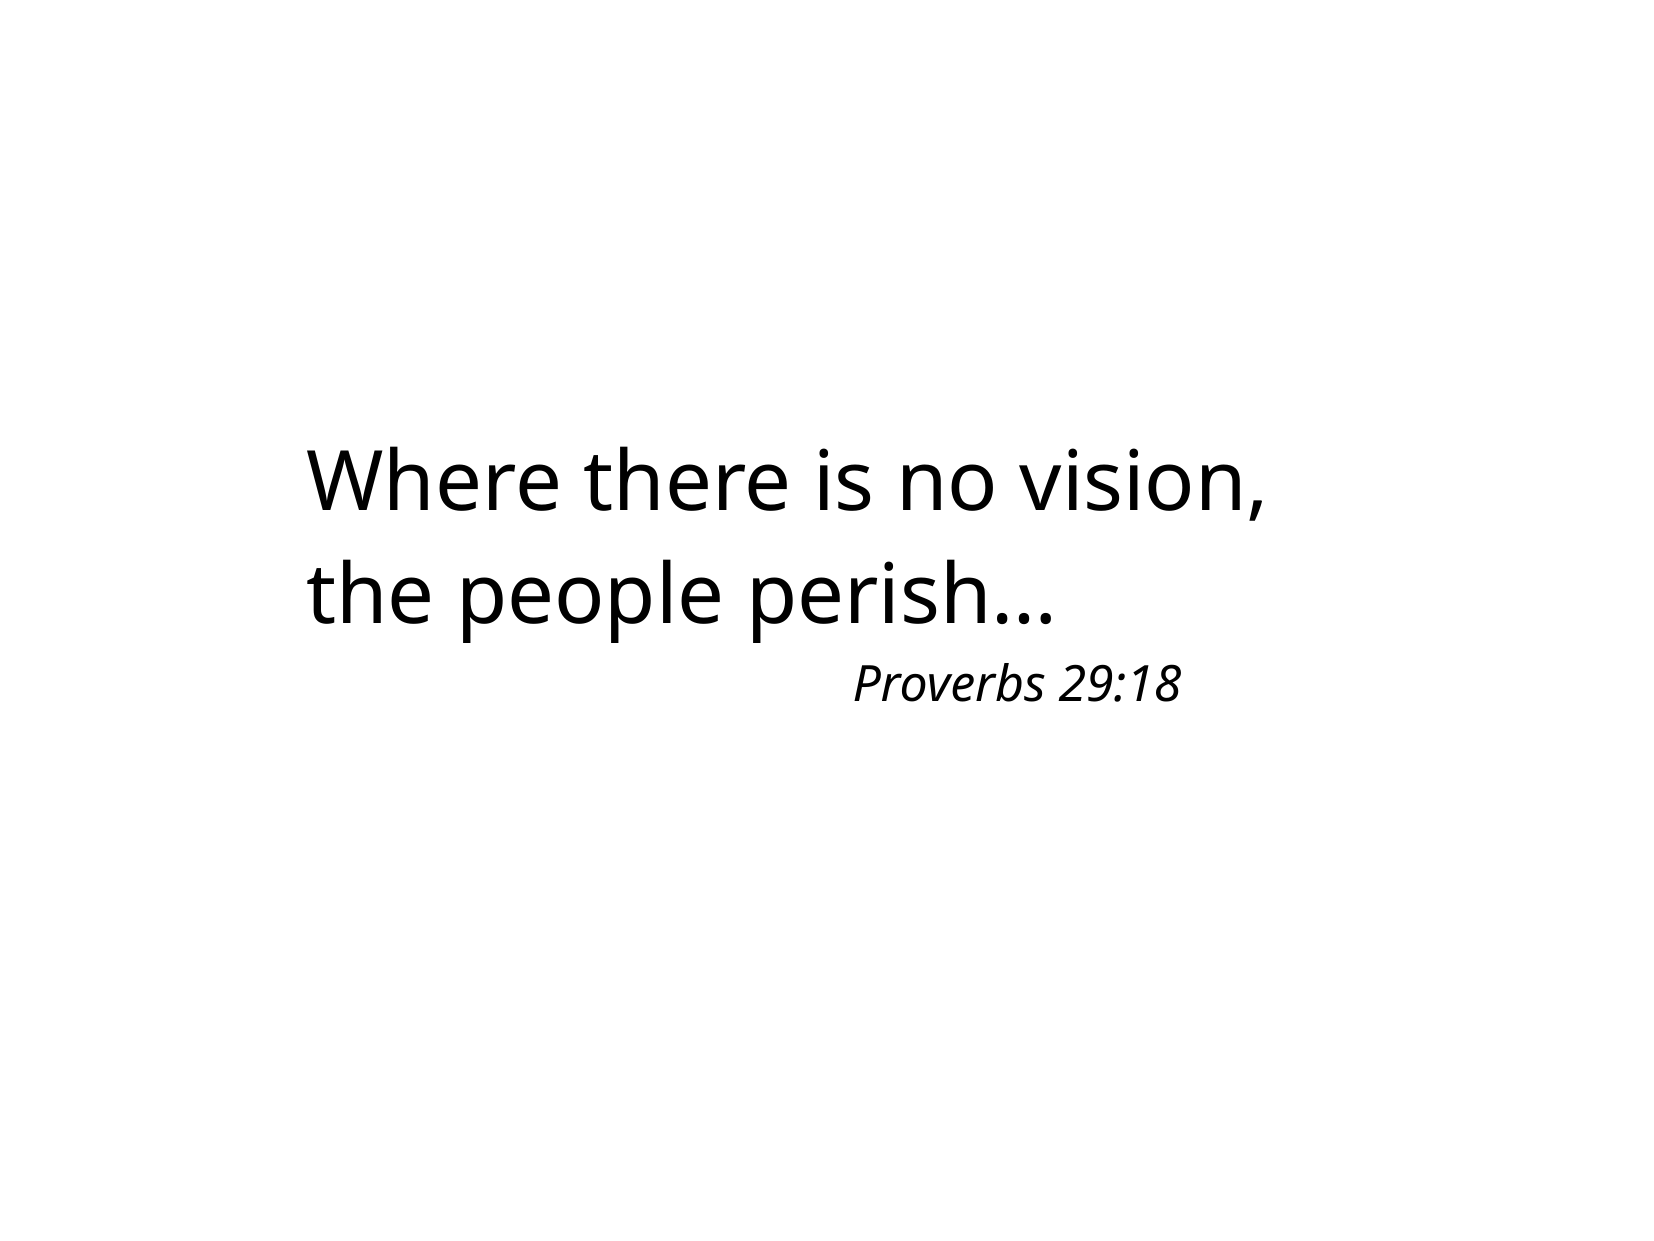

Where there is no vision,
the people perish…
 Proverbs 29:18